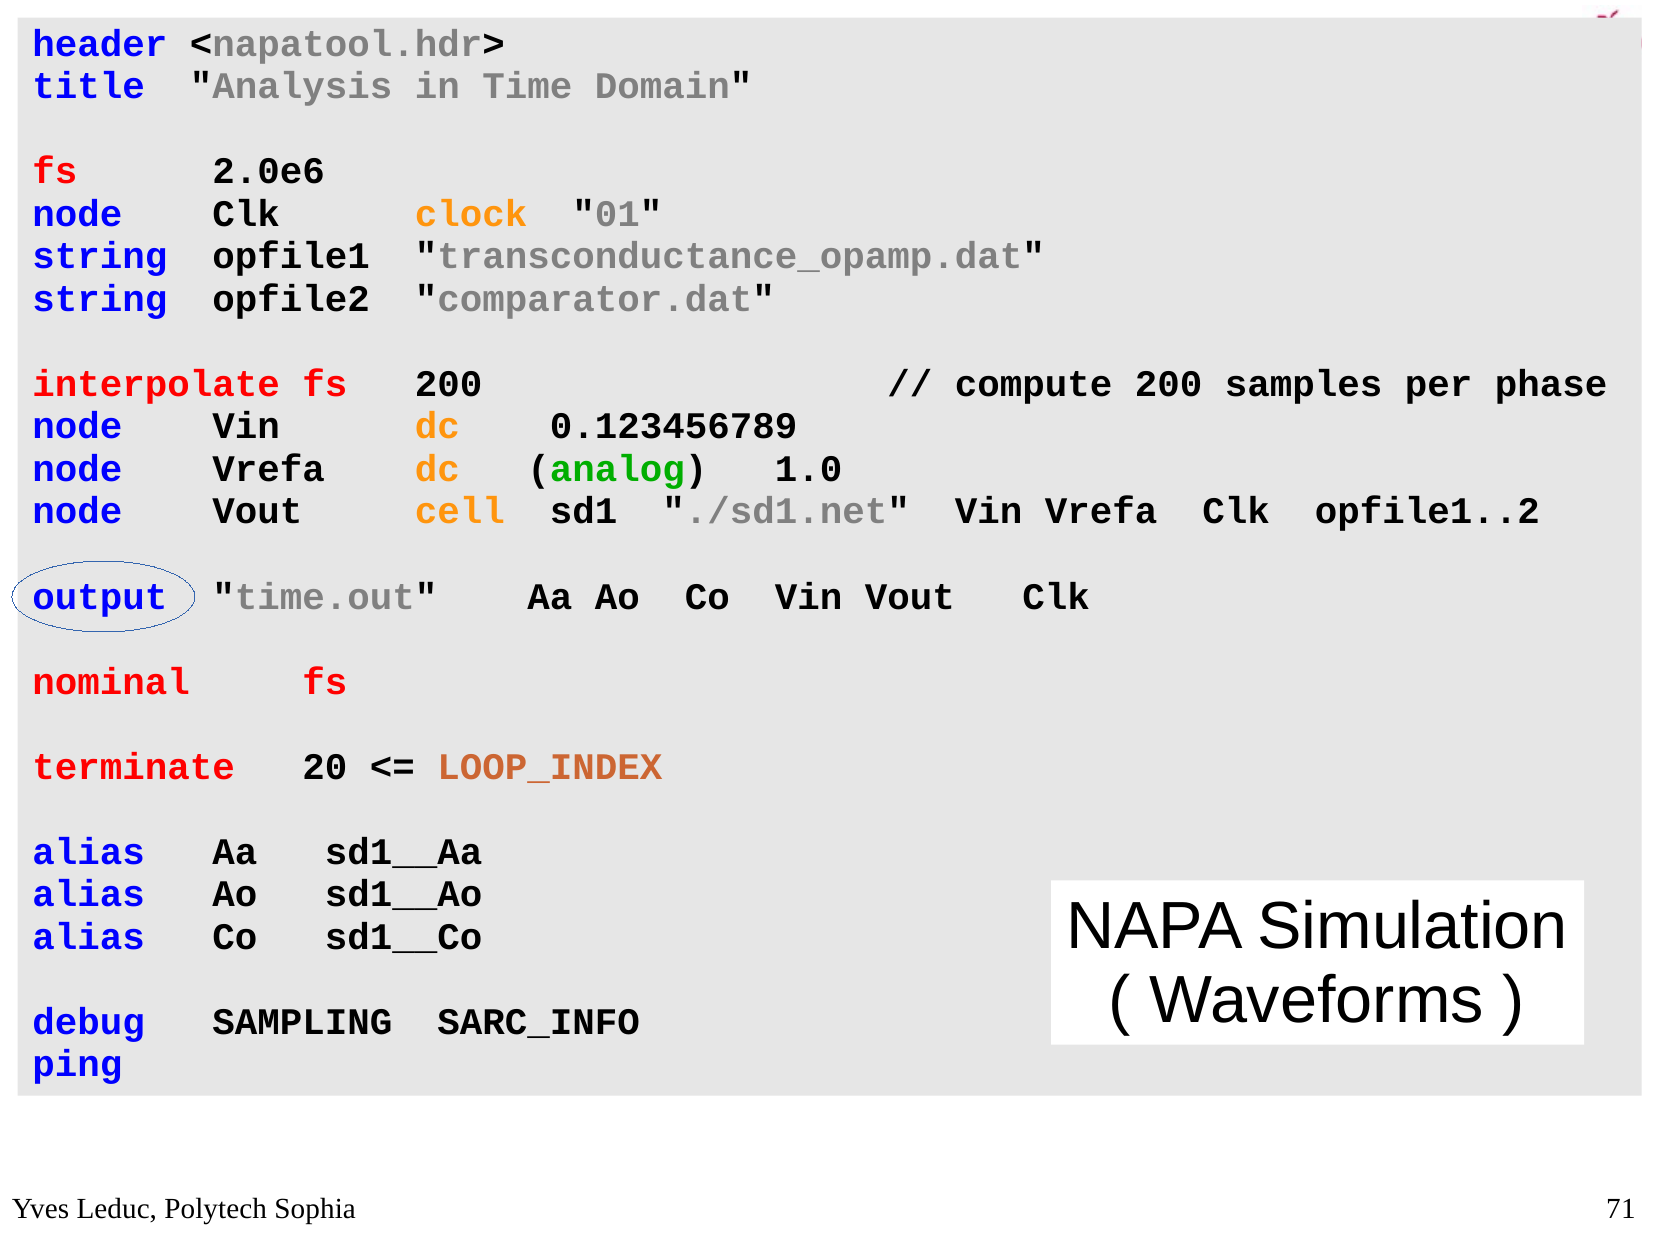

header <napatool.hdr>
title "Analysis in Time Domain"
fs 2.0e6
node Clk clock "01"
string opfile1 "transconductance_opamp.dat"
string opfile2 "comparator.dat"
interpolate fs 200 // compute 200 samples per phase
node Vin dc 0.123456789
node Vrefa dc (analog) 1.0
node Vout cell sd1 "./sd1.net" Vin Vrefa Clk opfile1..2
output "time.out" Aa Ao Co Vin Vout Clk
nominal fs
terminate 20 <= LOOP_INDEX
alias Aa sd1__Aa
alias Ao sd1__Ao
alias Co sd1__Co
debug SAMPLING SARC_INFO
ping
NAPA Simulation
( Waveforms )
Yves Leduc, Polytech Sophia
71